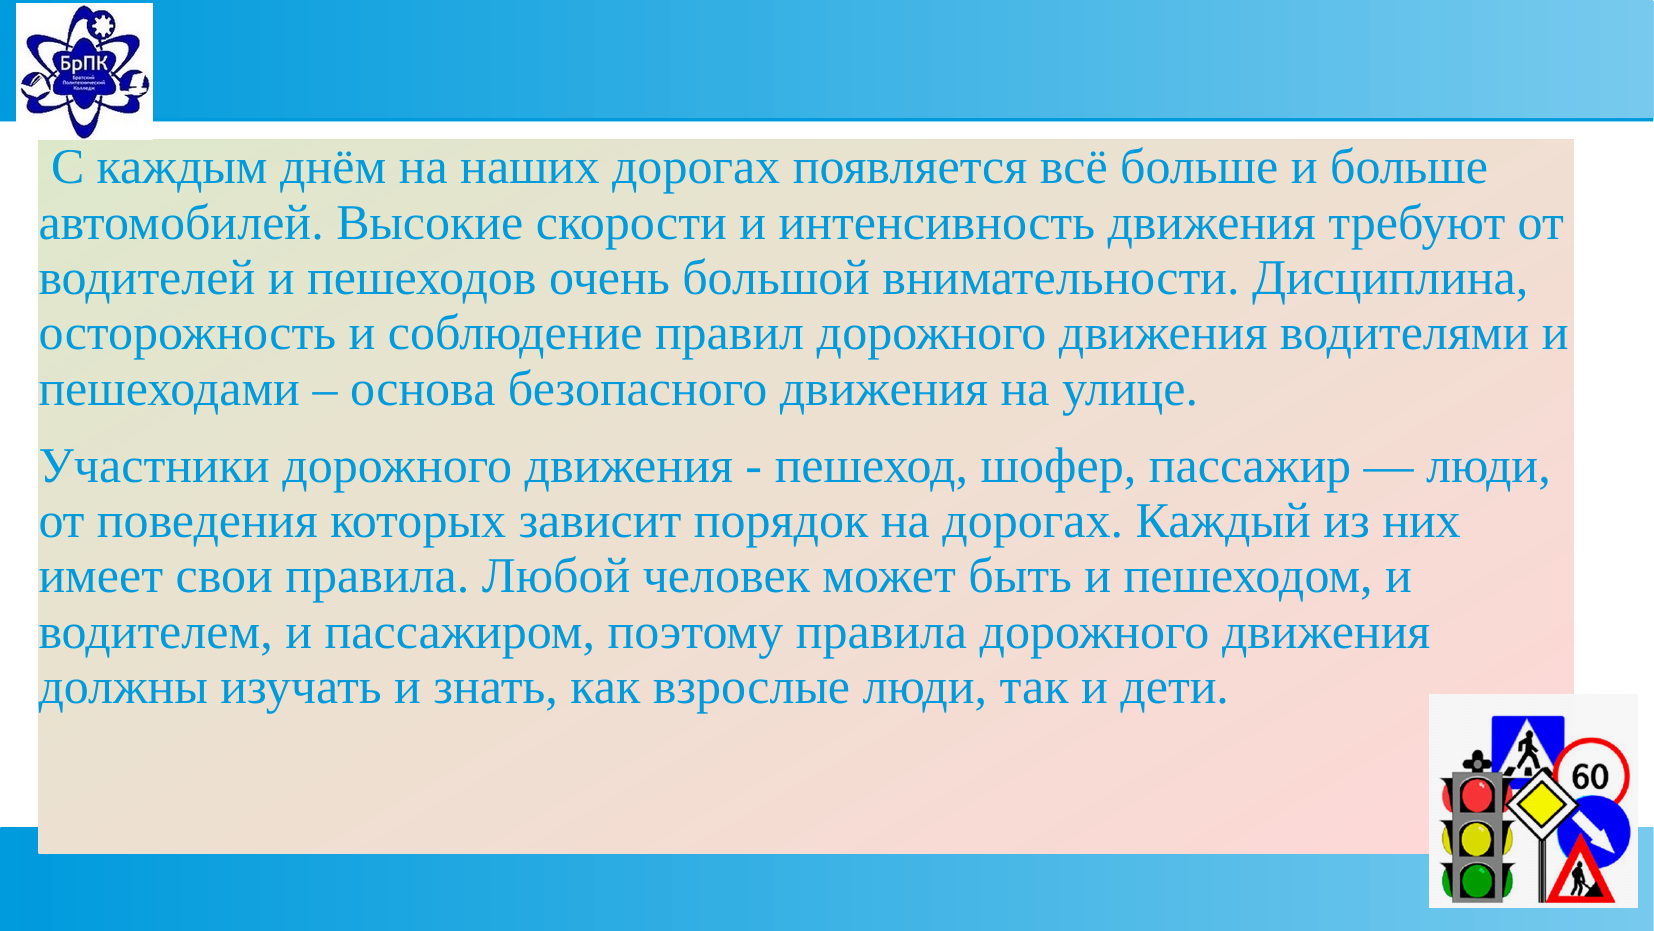

# С каждым днём на наших дорогах появляется всё больше и больше автомобилей. Высокие скорости и интенсивность движения требуют от водителей и пешеходов очень большой внимательности. Дисциплина, осторожность и соблюдение правил дорожного движения водителями и пешеходами – основа безопасного движения на улице.
Участники дорожного движения - пешеход, шофер, пассажир — люди, от поведения которых зависит порядок на дорогах. Каждый из них имеет свои правила. Любой человек может быть и пешеходом, и водителем, и пассажиром, поэтому правила дорожного движения должны изучать и знать, как взрослые люди, так и дети.
2